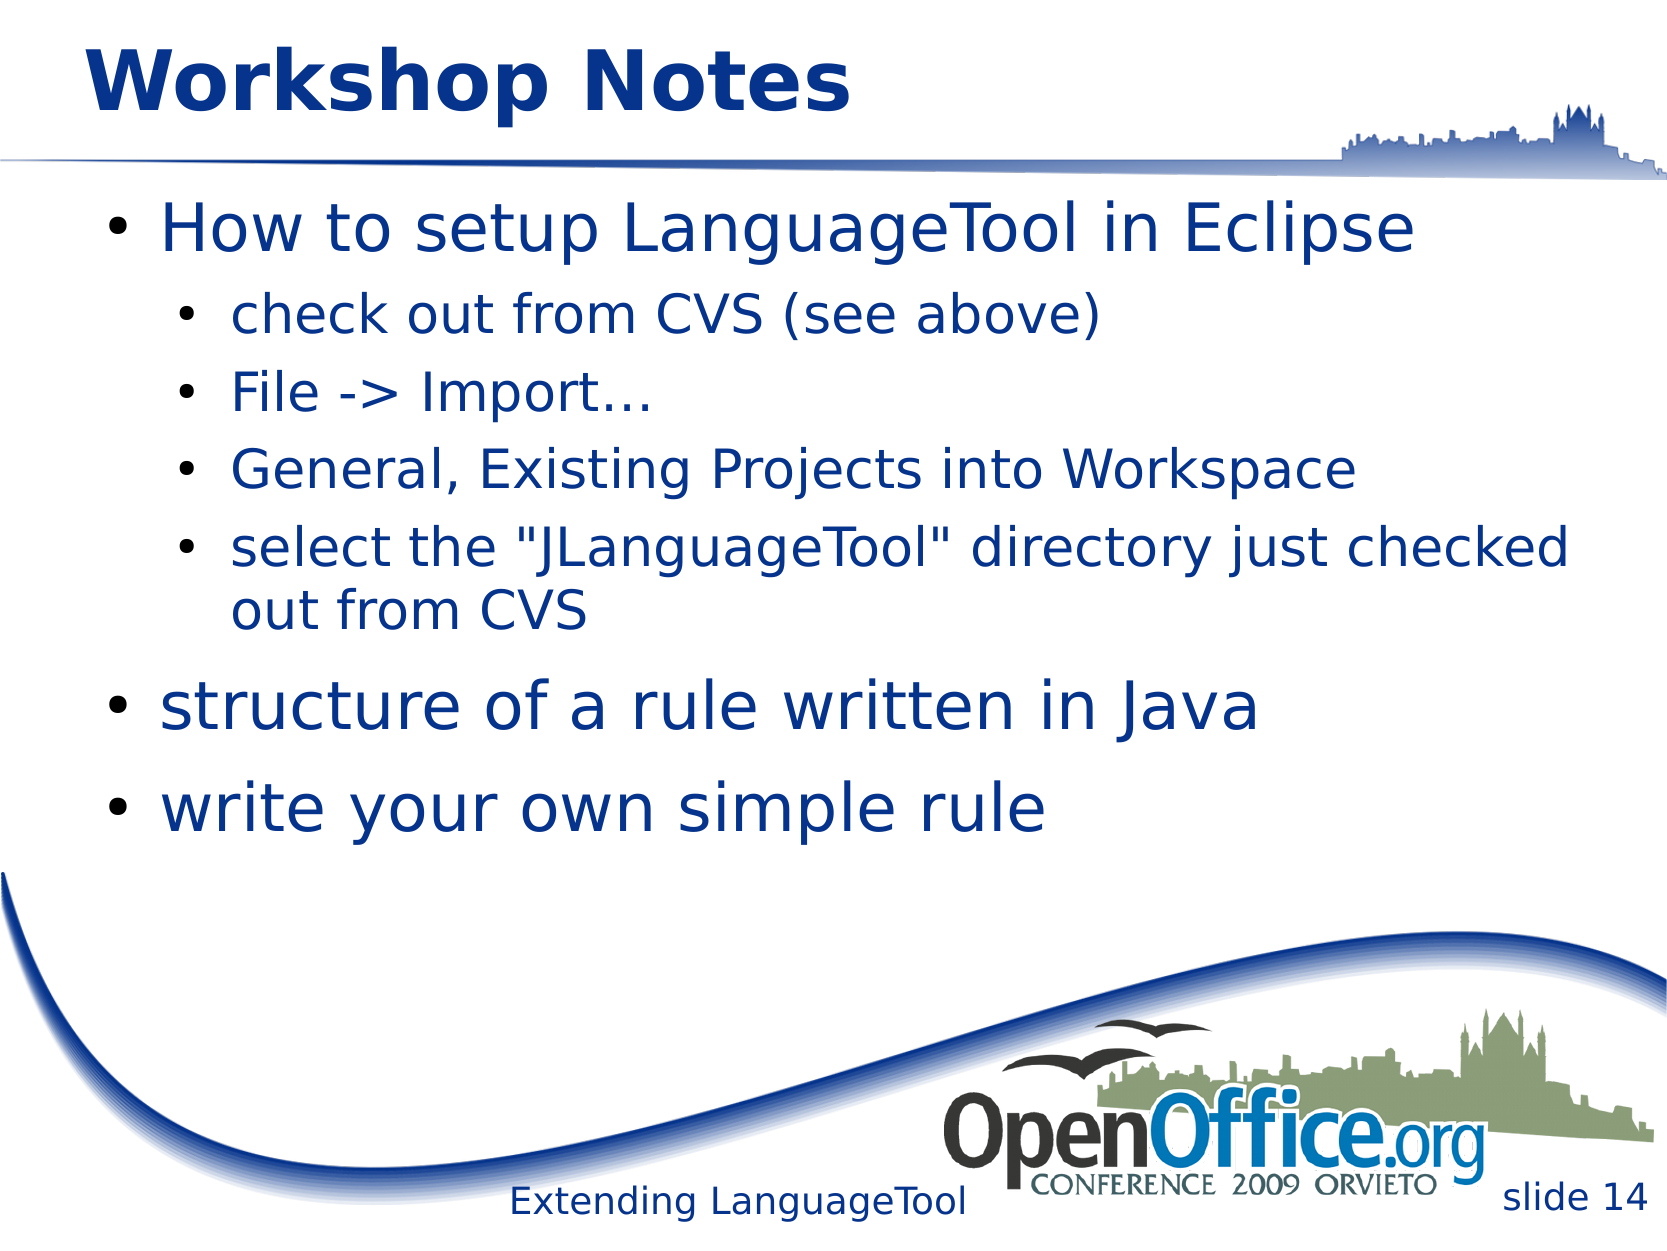

# Workshop Notes
How to setup LanguageTool in Eclipse
check out from CVS (see above)
File -> Import…
General, Existing Projects into Workspace
select the "JLanguageTool" directory just checked out from CVS
structure of a rule written in Java
write your own simple rule
14
[add your title under View - Footer]